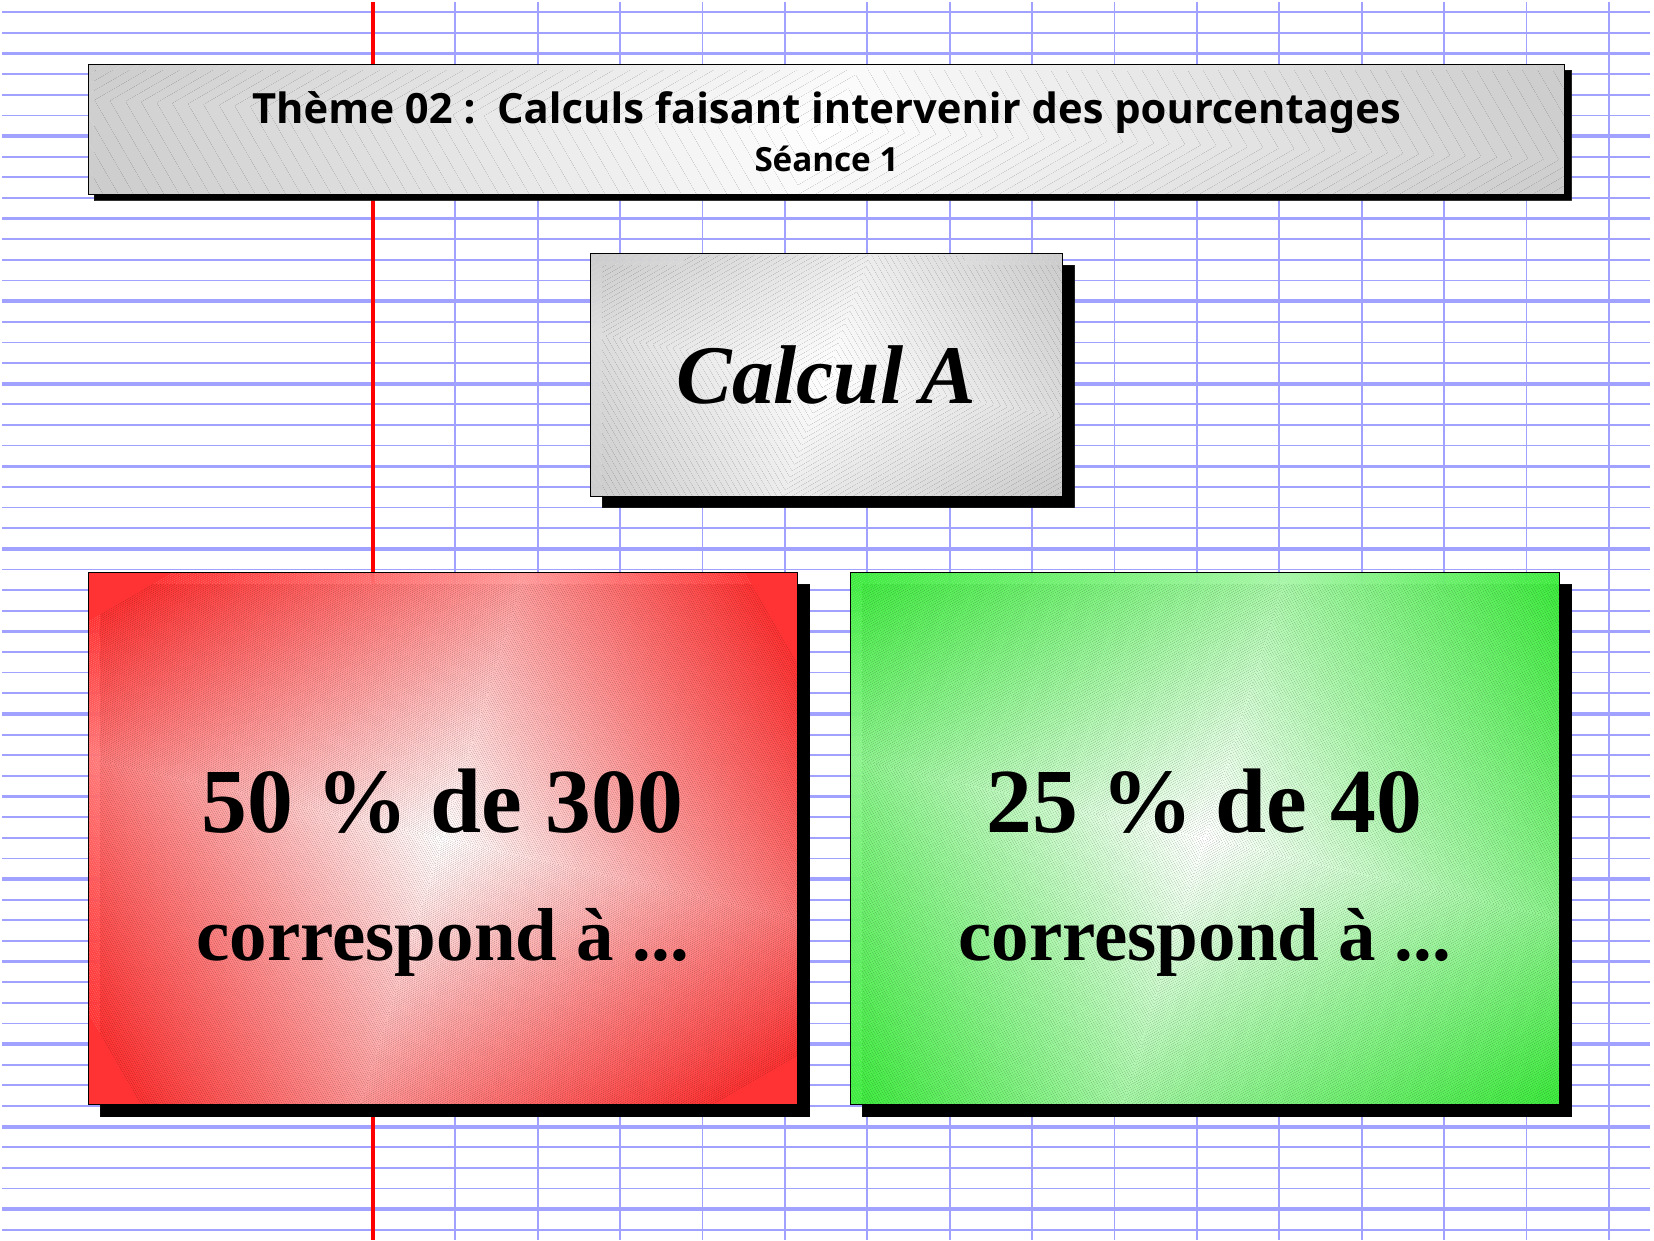

Thème 02 : Calculs faisant intervenir des pourcentages
Séance 1
Calcul A
10
11
12
13
14
15
9
0
1
2
3
4
5
6
7
8
50 % de 300
correspond à ...
25 % de 40
correspond à ...